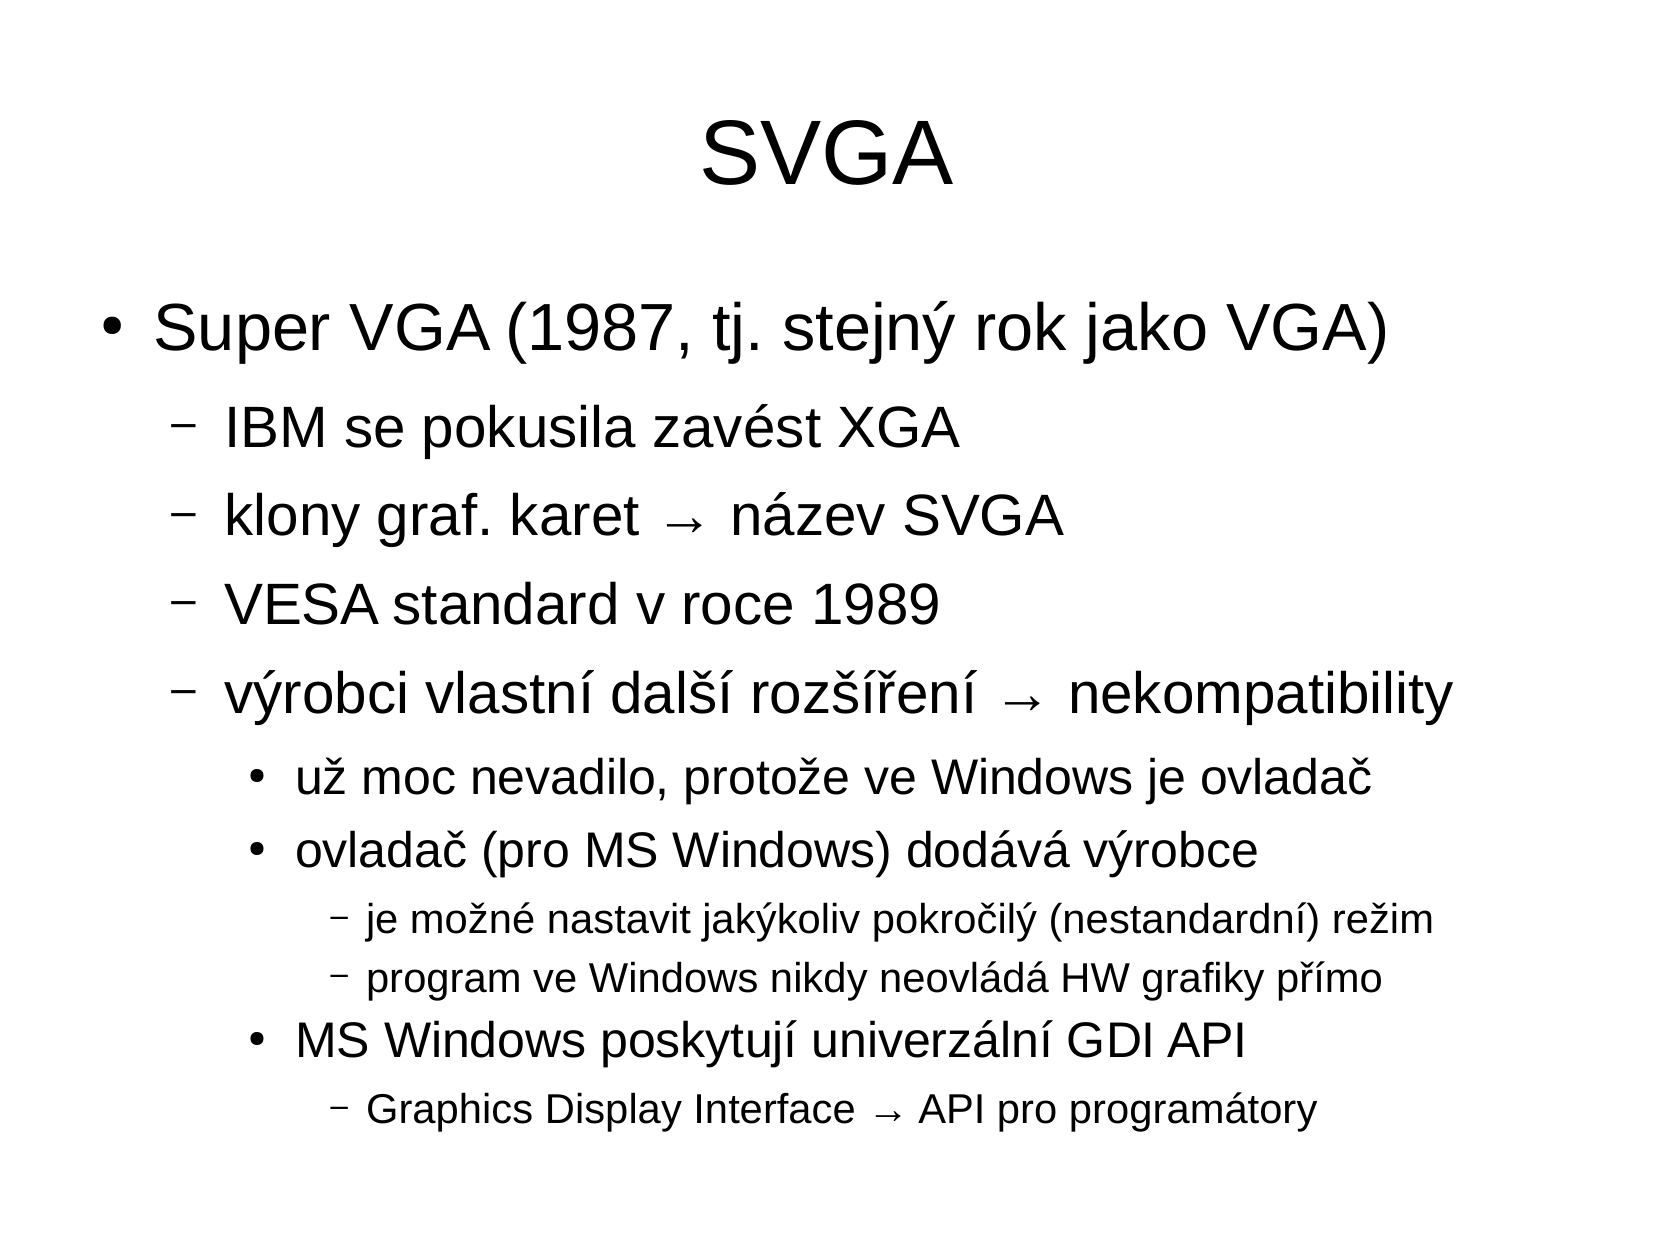

# SVGA
Super VGA (1987, tj. stejný rok jako VGA)
IBM se pokusila zavést XGA
klony graf. karet → název SVGA
VESA standard v roce 1989
výrobci vlastní další rozšíření → nekompatibility
už moc nevadilo, protože ve Windows je ovladač
ovladač (pro MS Windows) dodává výrobce
je možné nastavit jakýkoliv pokročilý (nestandardní) režim
program ve Windows nikdy neovládá HW grafiky přímo
MS Windows poskytují univerzální GDI API
Graphics Display Interface → API pro programátory